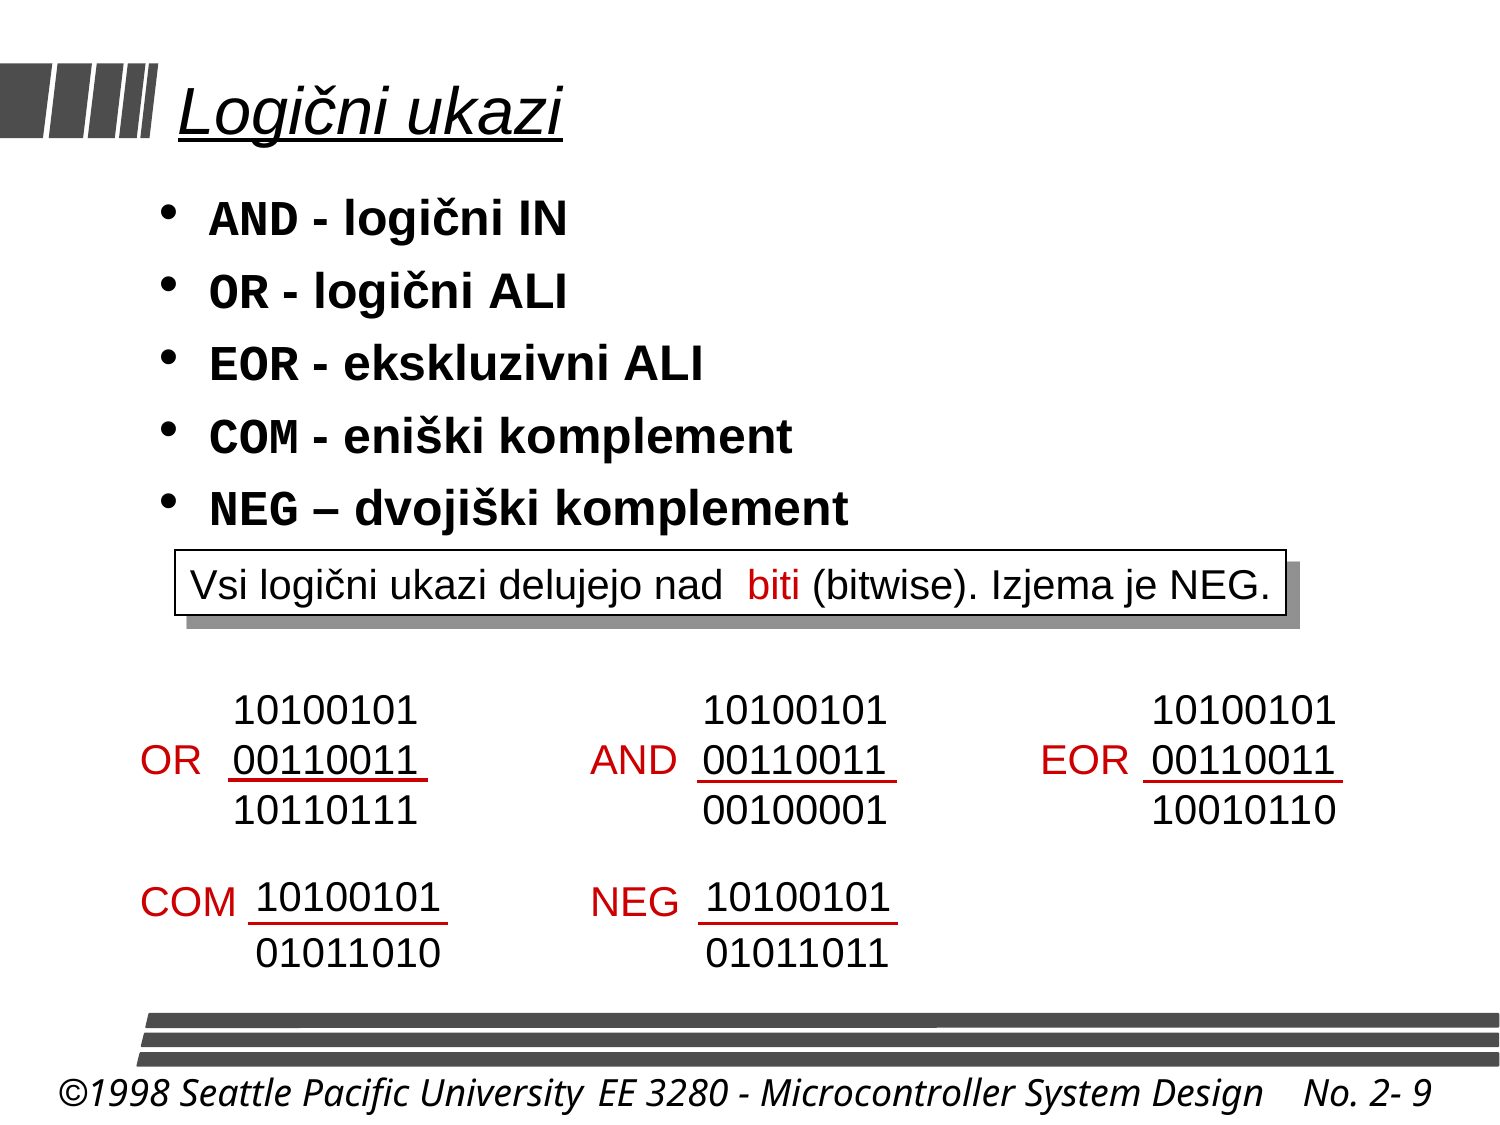

# Logični ukazi
AND - logični IN
OR - logični ALI
EOR - ekskluzivni ALI
COM - eniški komplement
NEG – dvojiški komplement
Vsi logični ukazi delujejo nad biti (bitwise). Izjema je NEG.
 	10100101
OR 	00110011
 	10110111
10100101
00110011
00100001
AND
 10100101
 00110011
 10010110
EOR
10100101
01011010
COM
10100101
01011011
NEG